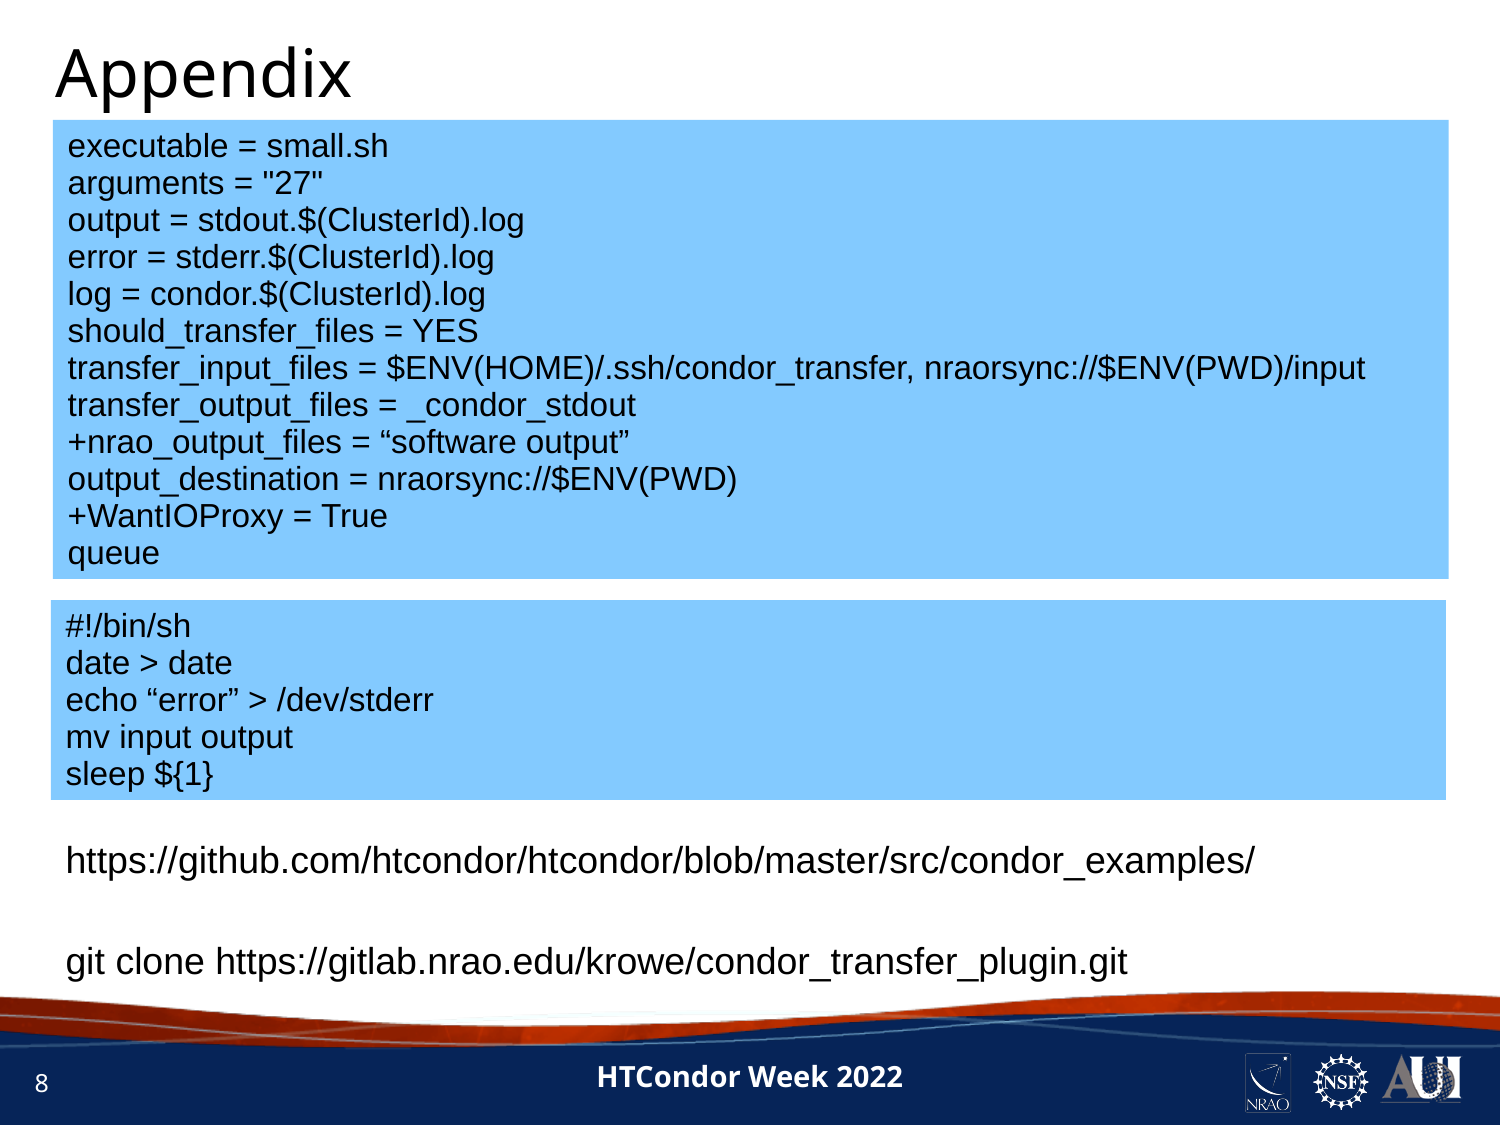

# Appendix
executable = small.sh
arguments = "27"
output = stdout.$(ClusterId).log
error = stderr.$(ClusterId).log
log = condor.$(ClusterId).log
should_transfer_files = YES
transfer_input_files = $ENV(HOME)/.ssh/condor_transfer, nraorsync://$ENV(PWD)/input
transfer_output_files = _condor_stdout
+nrao_output_files = “software output”
output_destination = nraorsync://$ENV(PWD)
+WantIOProxy = True
queue
#!/bin/sh
date > date
echo “error” > /dev/stderr
mv input output
sleep ${1}
https://github.com/htcondor/htcondor/blob/master/src/condor_examples/
git clone https://gitlab.nrao.edu/krowe/condor_transfer_plugin.git